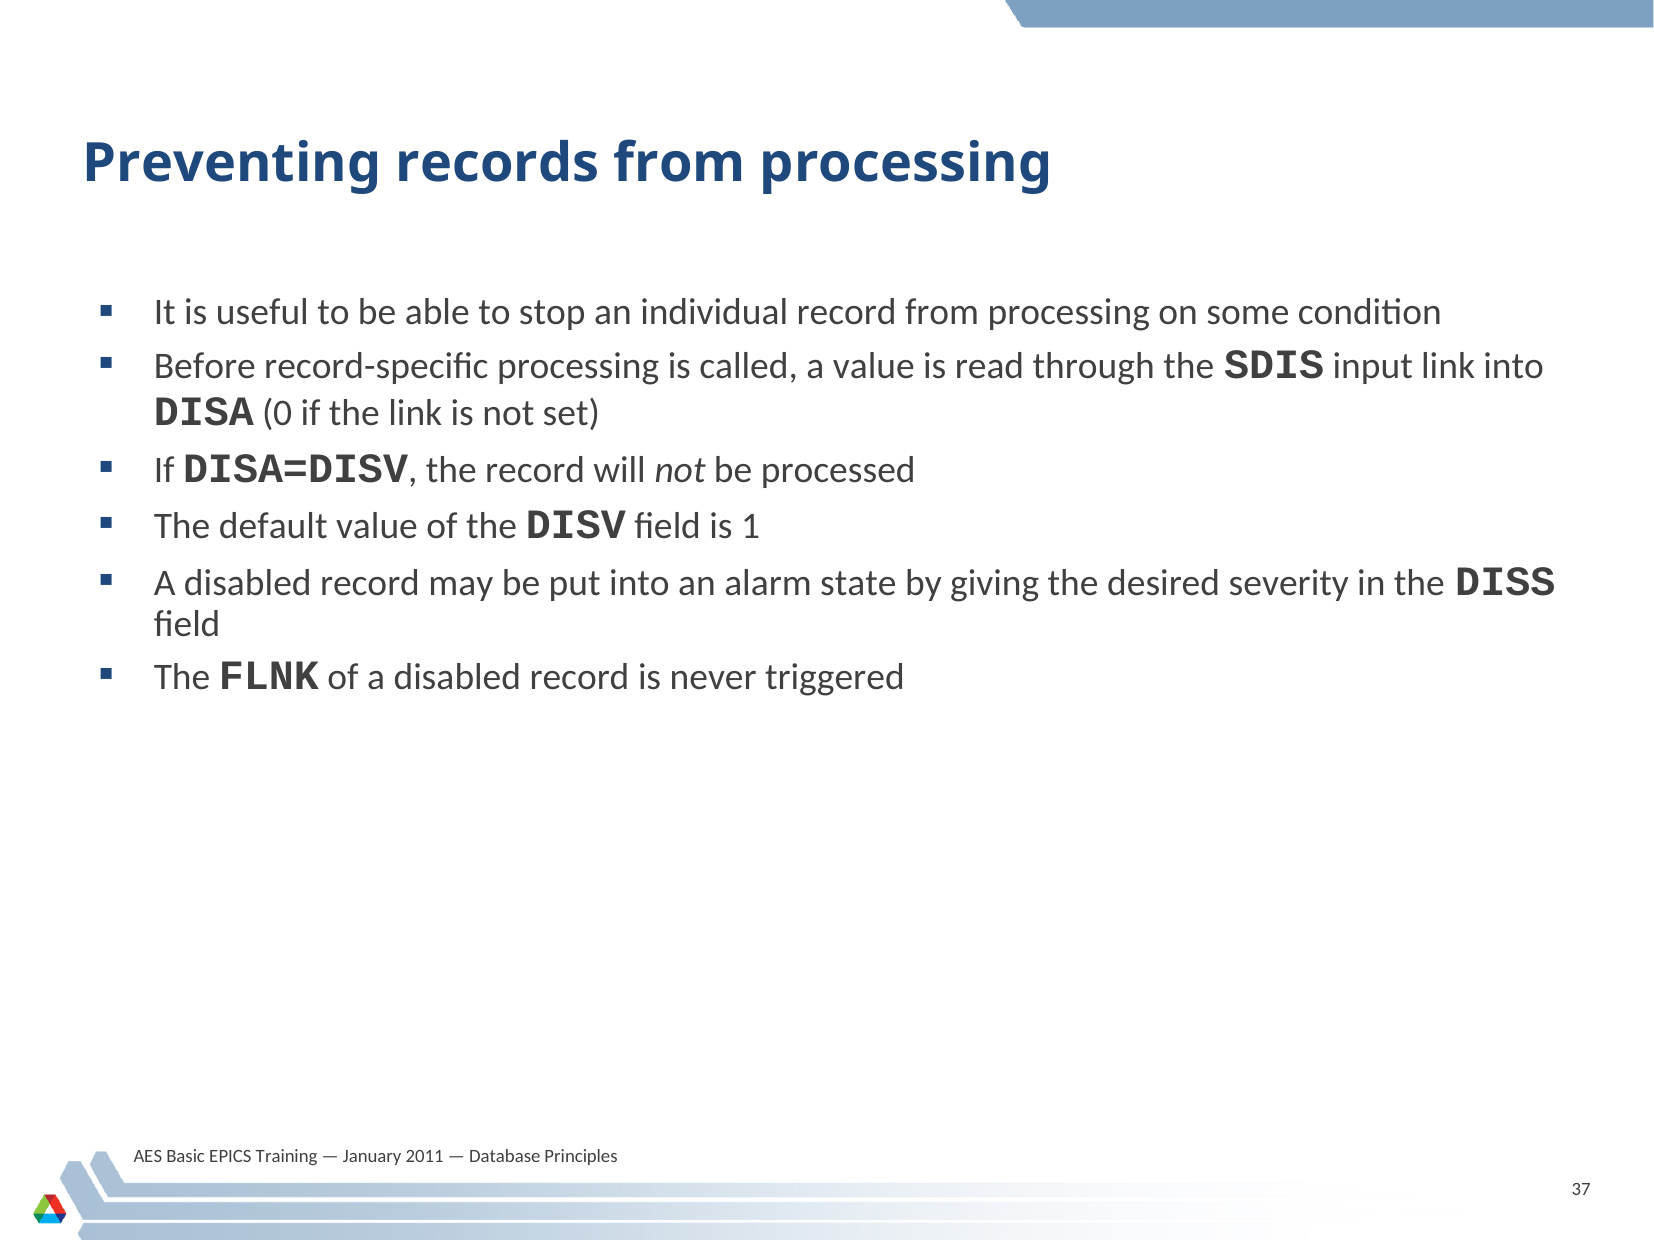

# Preventing records from processing
It is useful to be able to stop an individual record from processing on some condition
Before record-specific processing is called, a value is read through the SDIS input link into DISA (0 if the link is not set)
If DISA=DISV, the record will not be processed
The default value of the DISV field is 1
A disabled record may be put into an alarm state by giving the desired severity in the DISS field
The FLNK of a disabled record is never triggered
AES Basic EPICS Training — January 2011 — Database Principles
37